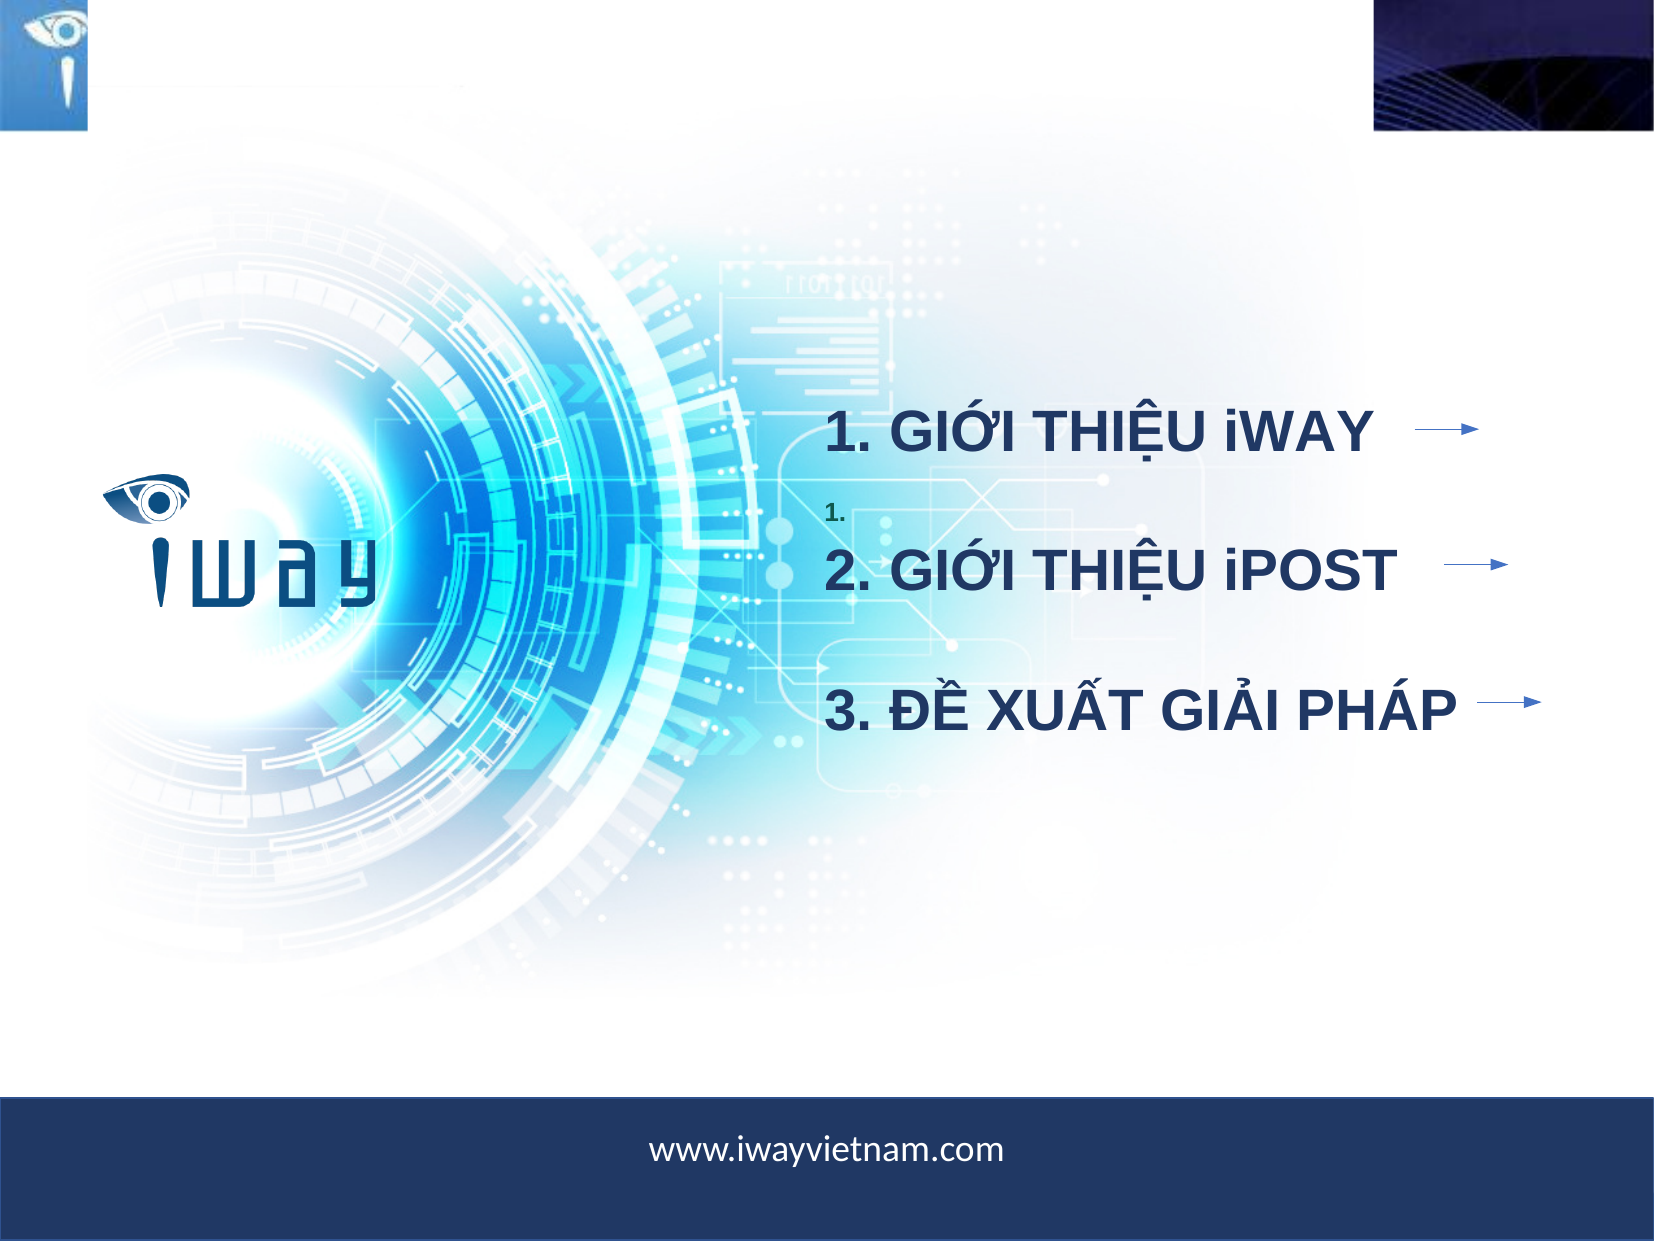

# NỘI DUNG
1. GIỚI THIỆU iWAY
2. GIỚI THIỆU iPOST
3. ĐỀ XUẤT GIẢI PHÁP
www.iwayvietnam.com